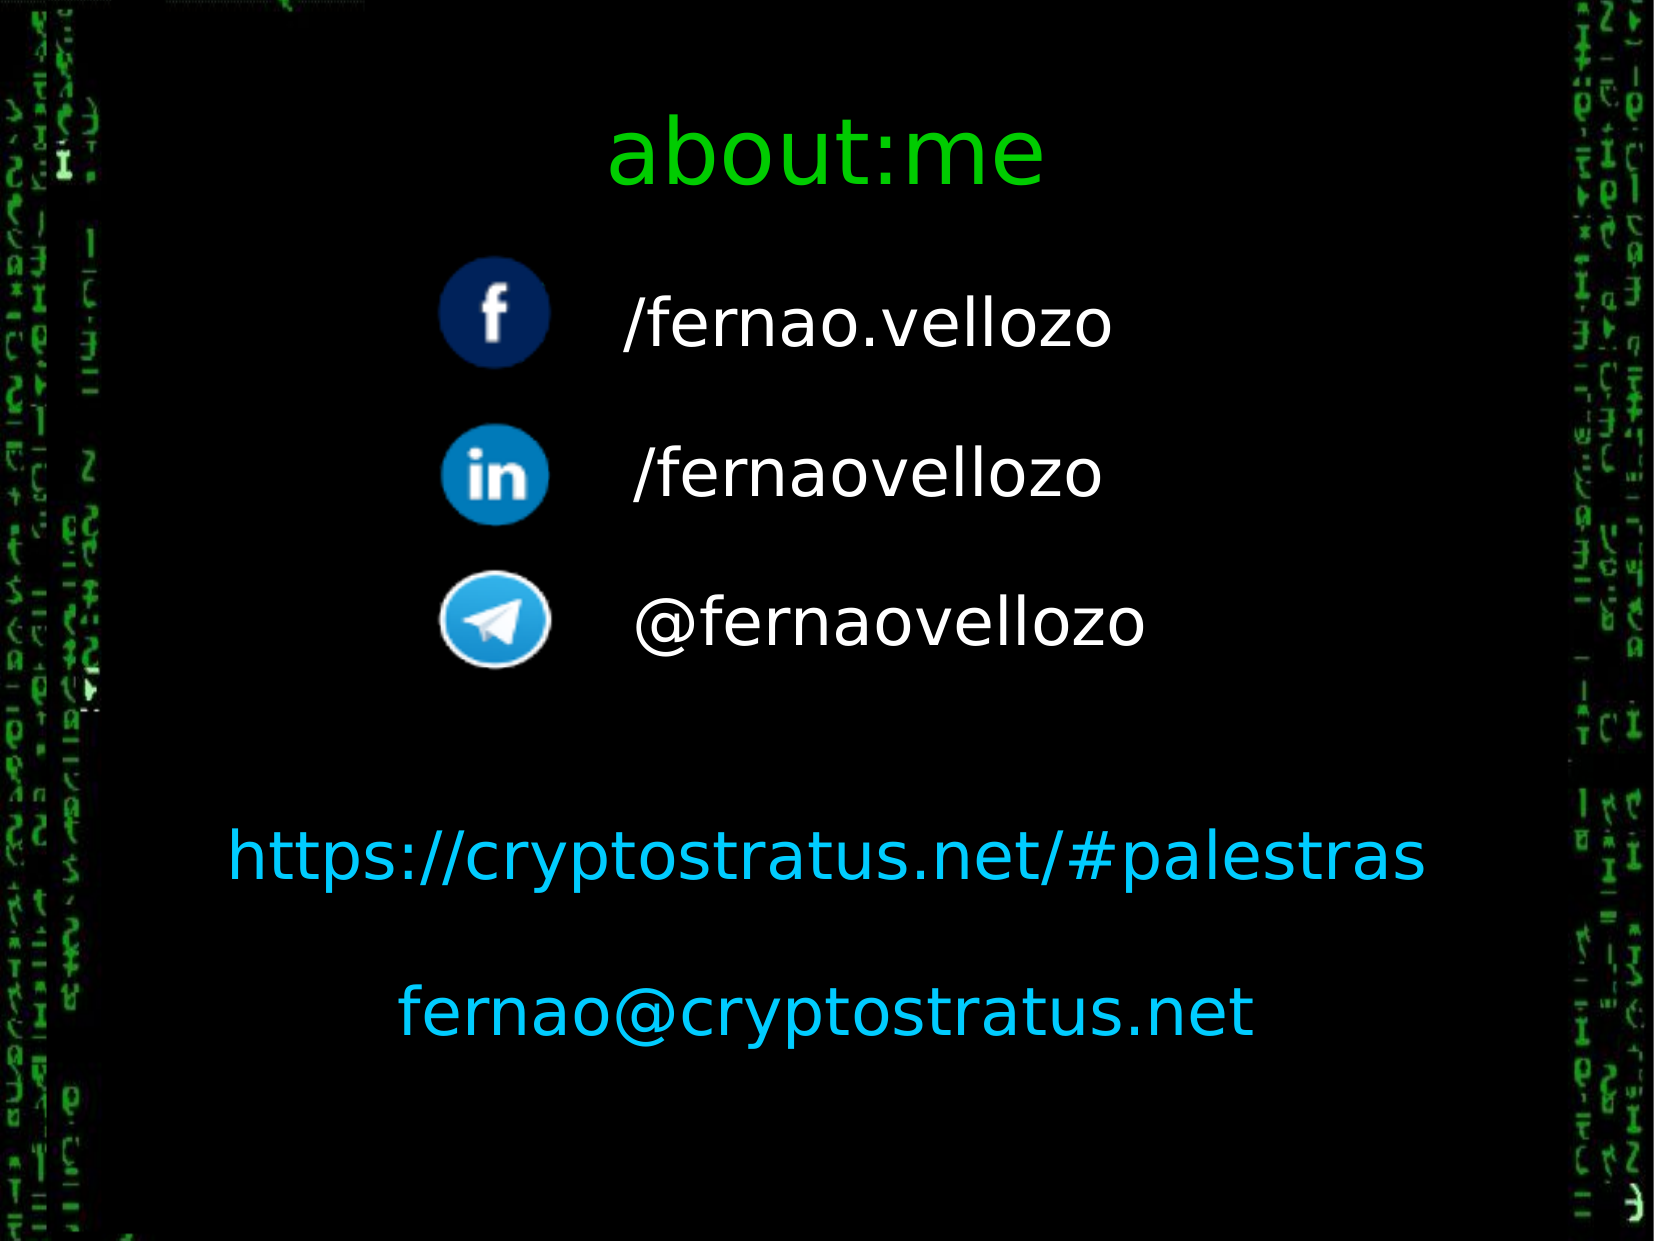

# about:me
 /fernao.vellozo
 /fernaovellozo
 @fernaovellozo
https://cryptostratus.net/#palestras
fernao@cryptostratus.net